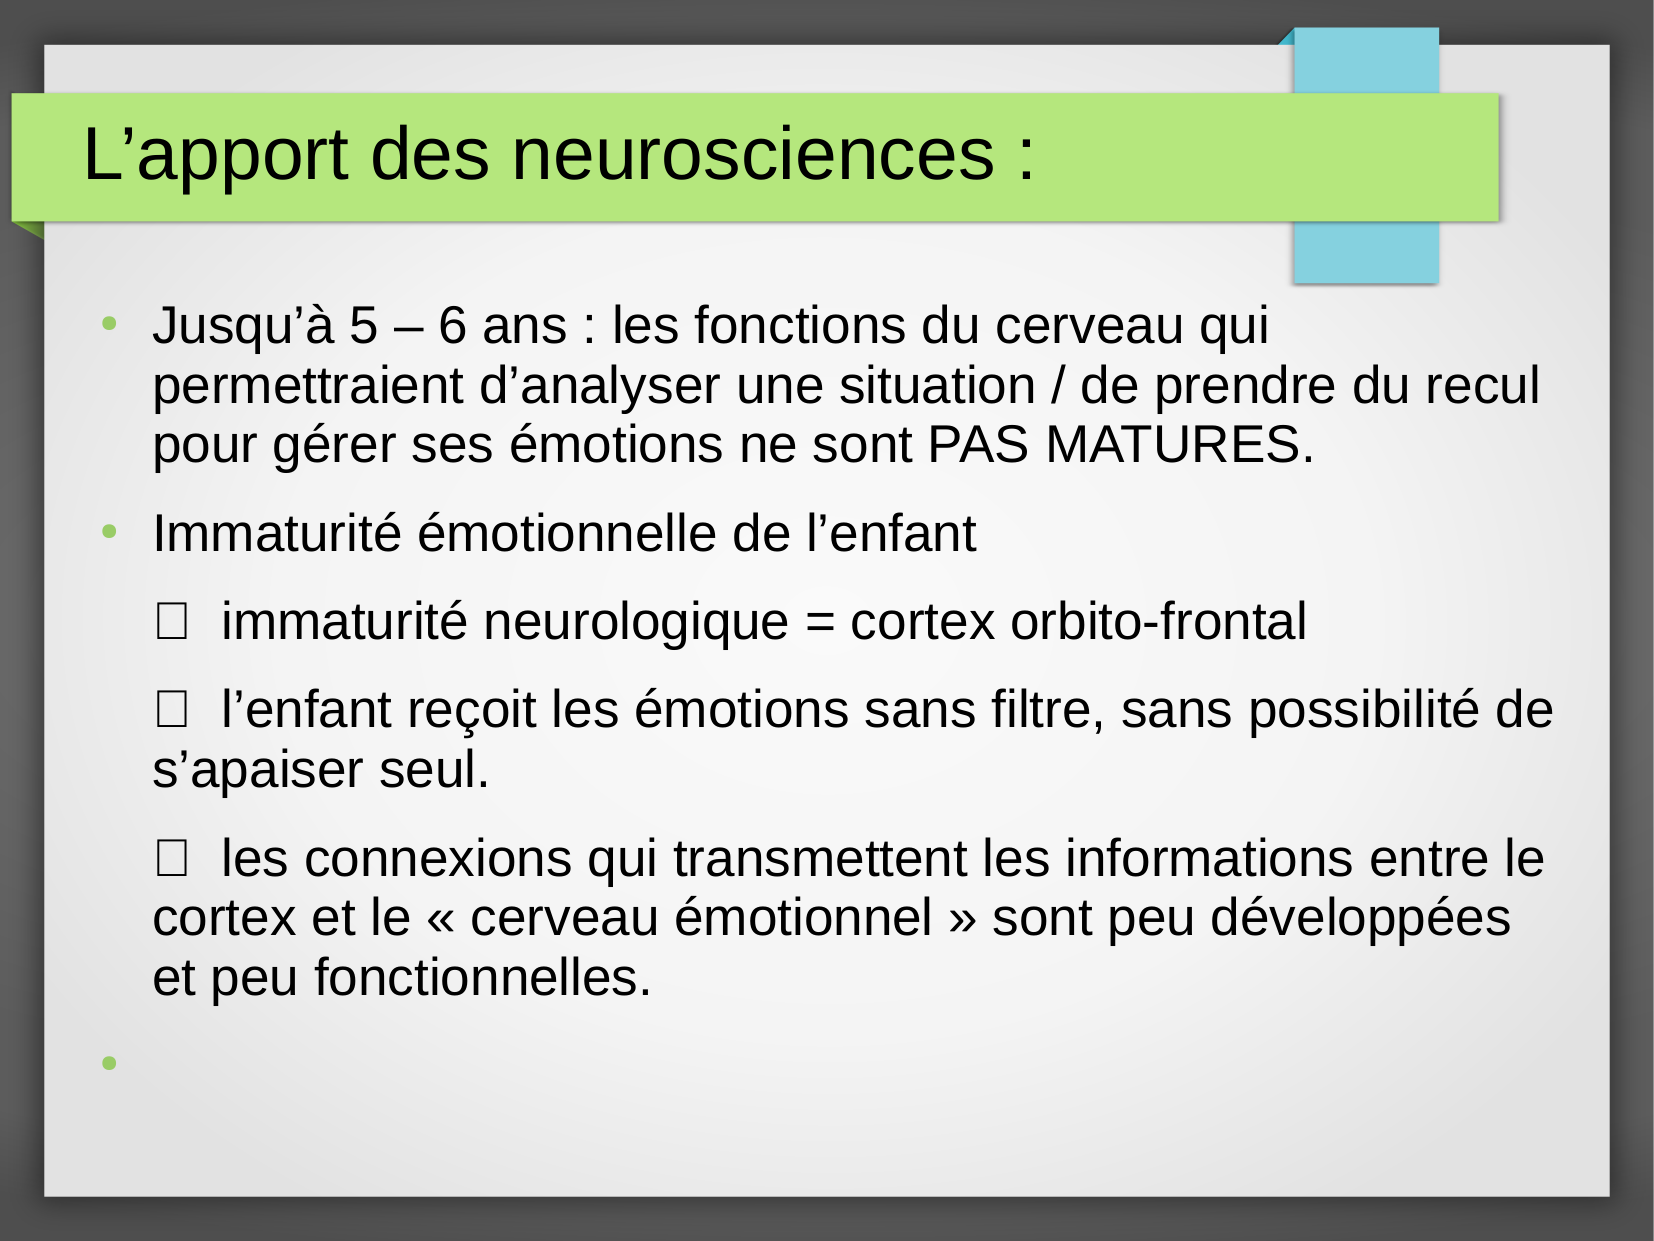

# L’apport des neurosciences :
Jusqu’à 5 – 6 ans : les fonctions du cerveau qui permettraient d’analyser une situation / de prendre du recul pour gérer ses émotions ne sont PAS MATURES.
Immaturité émotionnelle de l’enfant
 immaturité neurologique = cortex orbito-frontal
 l’enfant reçoit les émotions sans filtre, sans possibilité de s’apaiser seul.
 les connexions qui transmettent les informations entre le cortex et le « cerveau émotionnel » sont peu développées et peu fonctionnelles.